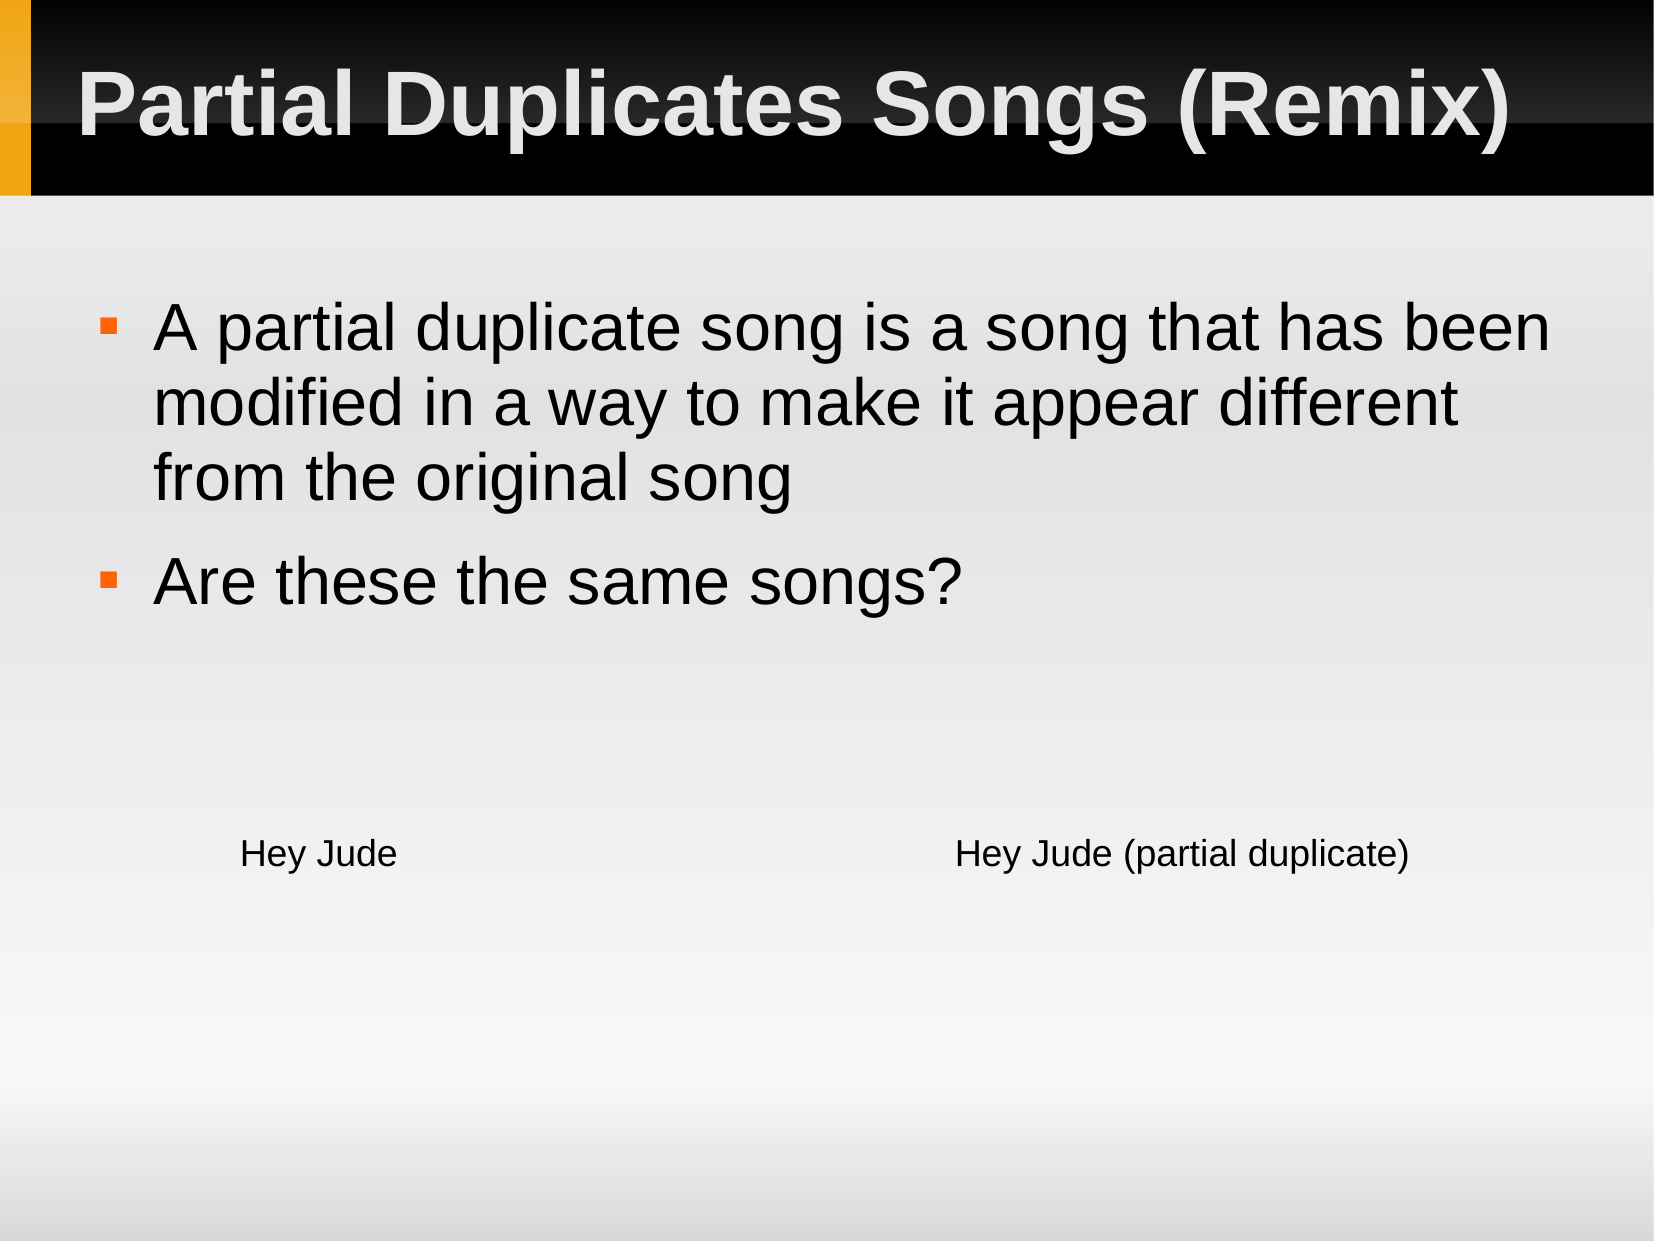

# Partial Duplicates Songs (Remix)
A partial duplicate song is a song that has been modified in a way to make it appear different from the original song
Are these the same songs?
Hey Jude
Hey Jude (partial duplicate)